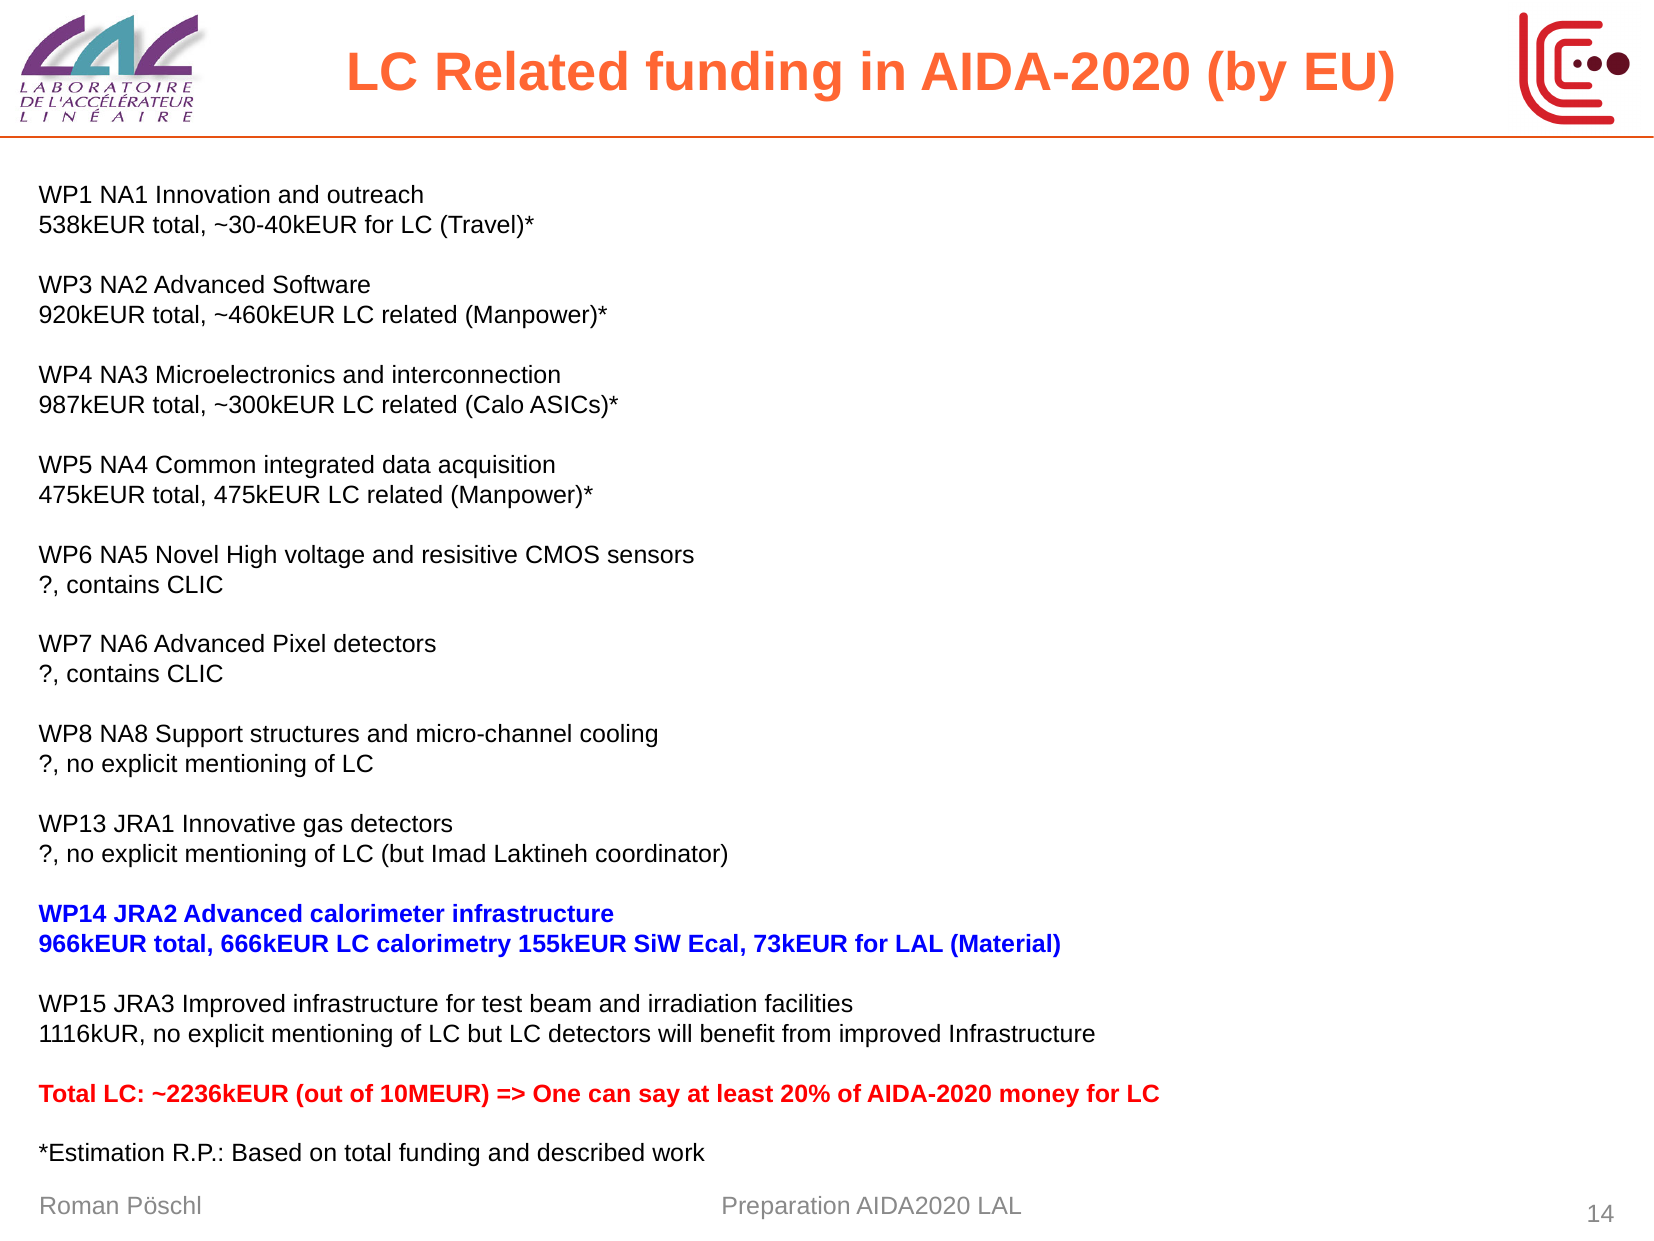

# LC Related funding in AIDA-2020 (by EU)
WP1 NA1 Innovation and outreach
538kEUR total, ~30-40kEUR for LC (Travel)*
WP3 NA2 Advanced Software
920kEUR total, ~460kEUR LC related (Manpower)*
WP4 NA3 Microelectronics and interconnection
987kEUR total, ~300kEUR LC related (Calo ASICs)*
WP5 NA4 Common integrated data acquisition
475kEUR total, 475kEUR LC related (Manpower)*
WP6 NA5 Novel High voltage and resisitive CMOS sensors
?, contains CLIC
WP7 NA6 Advanced Pixel detectors
?, contains CLIC
WP8 NA8 Support structures and micro-channel cooling
?, no explicit mentioning of LC
WP13 JRA1 Innovative gas detectors
?, no explicit mentioning of LC (but Imad Laktineh coordinator)
WP14 JRA2 Advanced calorimeter infrastructure
966kEUR total, 666kEUR LC calorimetry 155kEUR SiW Ecal, 73kEUR for LAL (Material)
WP15 JRA3 Improved infrastructure for test beam and irradiation facilities
1116kUR, no explicit mentioning of LC but LC detectors will benefit from improved Infrastructure
Total LC: ~2236kEUR (out of 10MEUR) => One can say at least 20% of AIDA-2020 money for LC
*Estimation R.P.: Based on total funding and described work